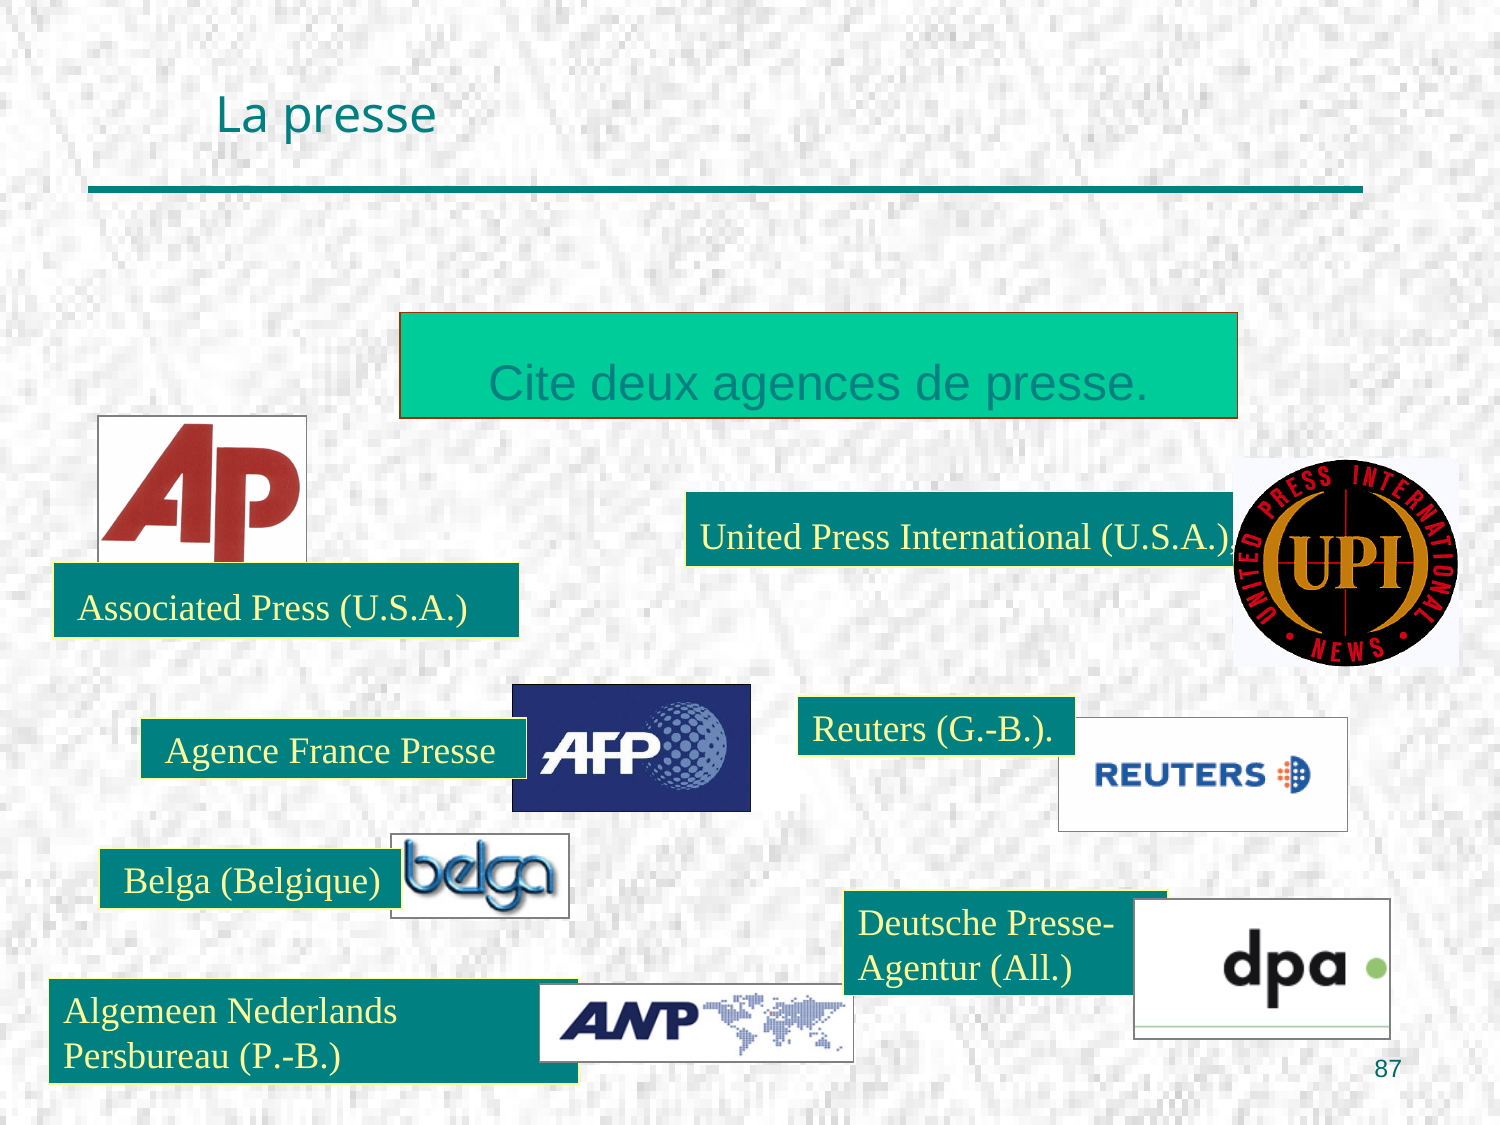

La presse
Cite deux agences de presse.
United Press International (U.S.A.),
 Associated Press (U.S.A.)
Reuters (G.-B.).
 Agence France Presse
 Belga (Belgique)
Deutsche Presse-Agentur (All.)
Algemeen Nederlands Persbureau (P.-B.)
87